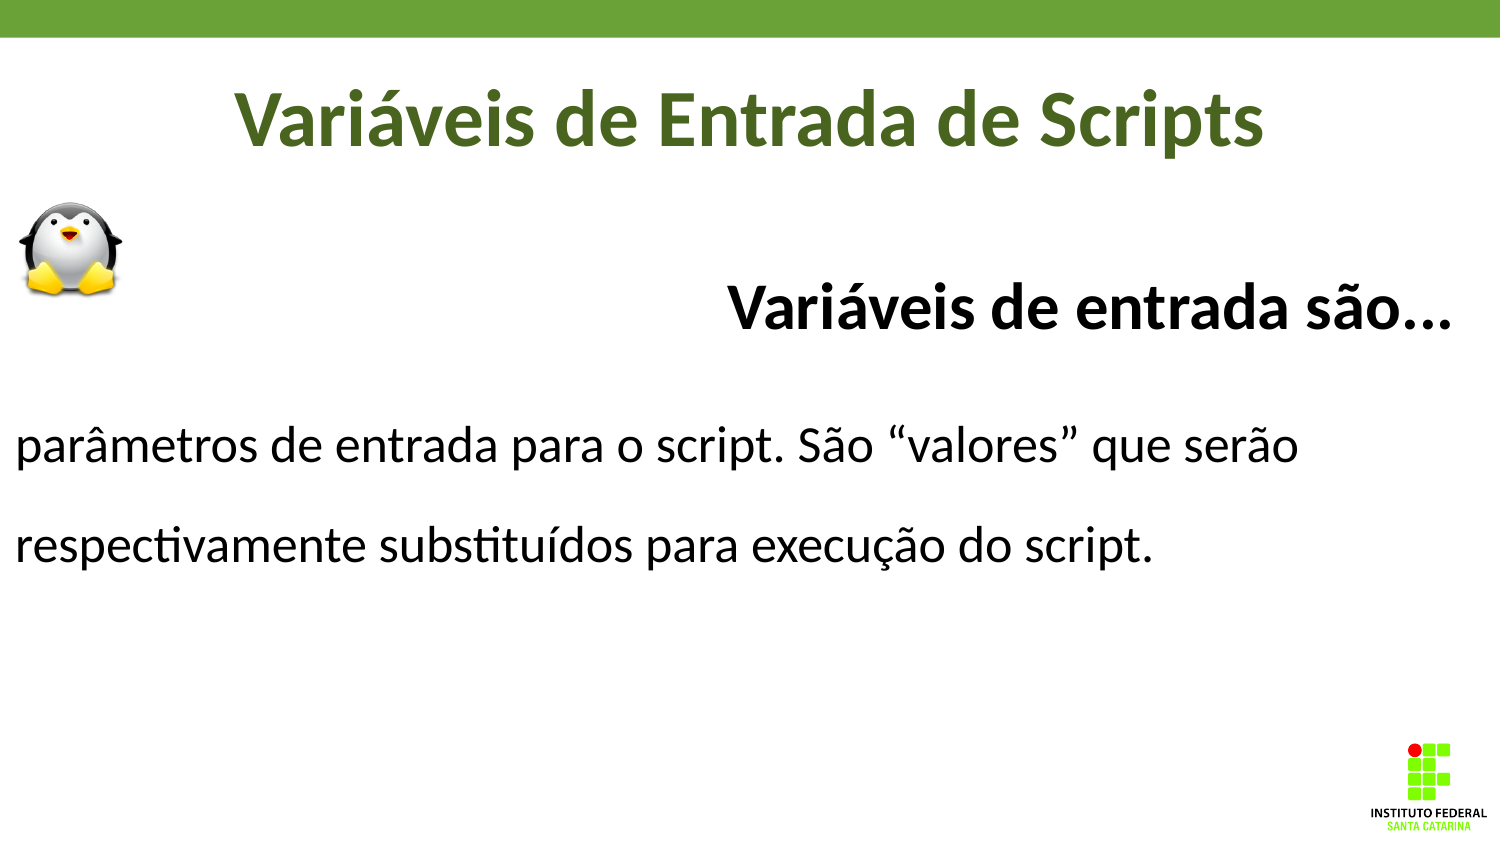

# Variáveis de Entrada de Scripts
Variáveis de entrada são...
parâmetros de entrada para o script. São “valores” que serão respectivamente substituídos para execução do script.